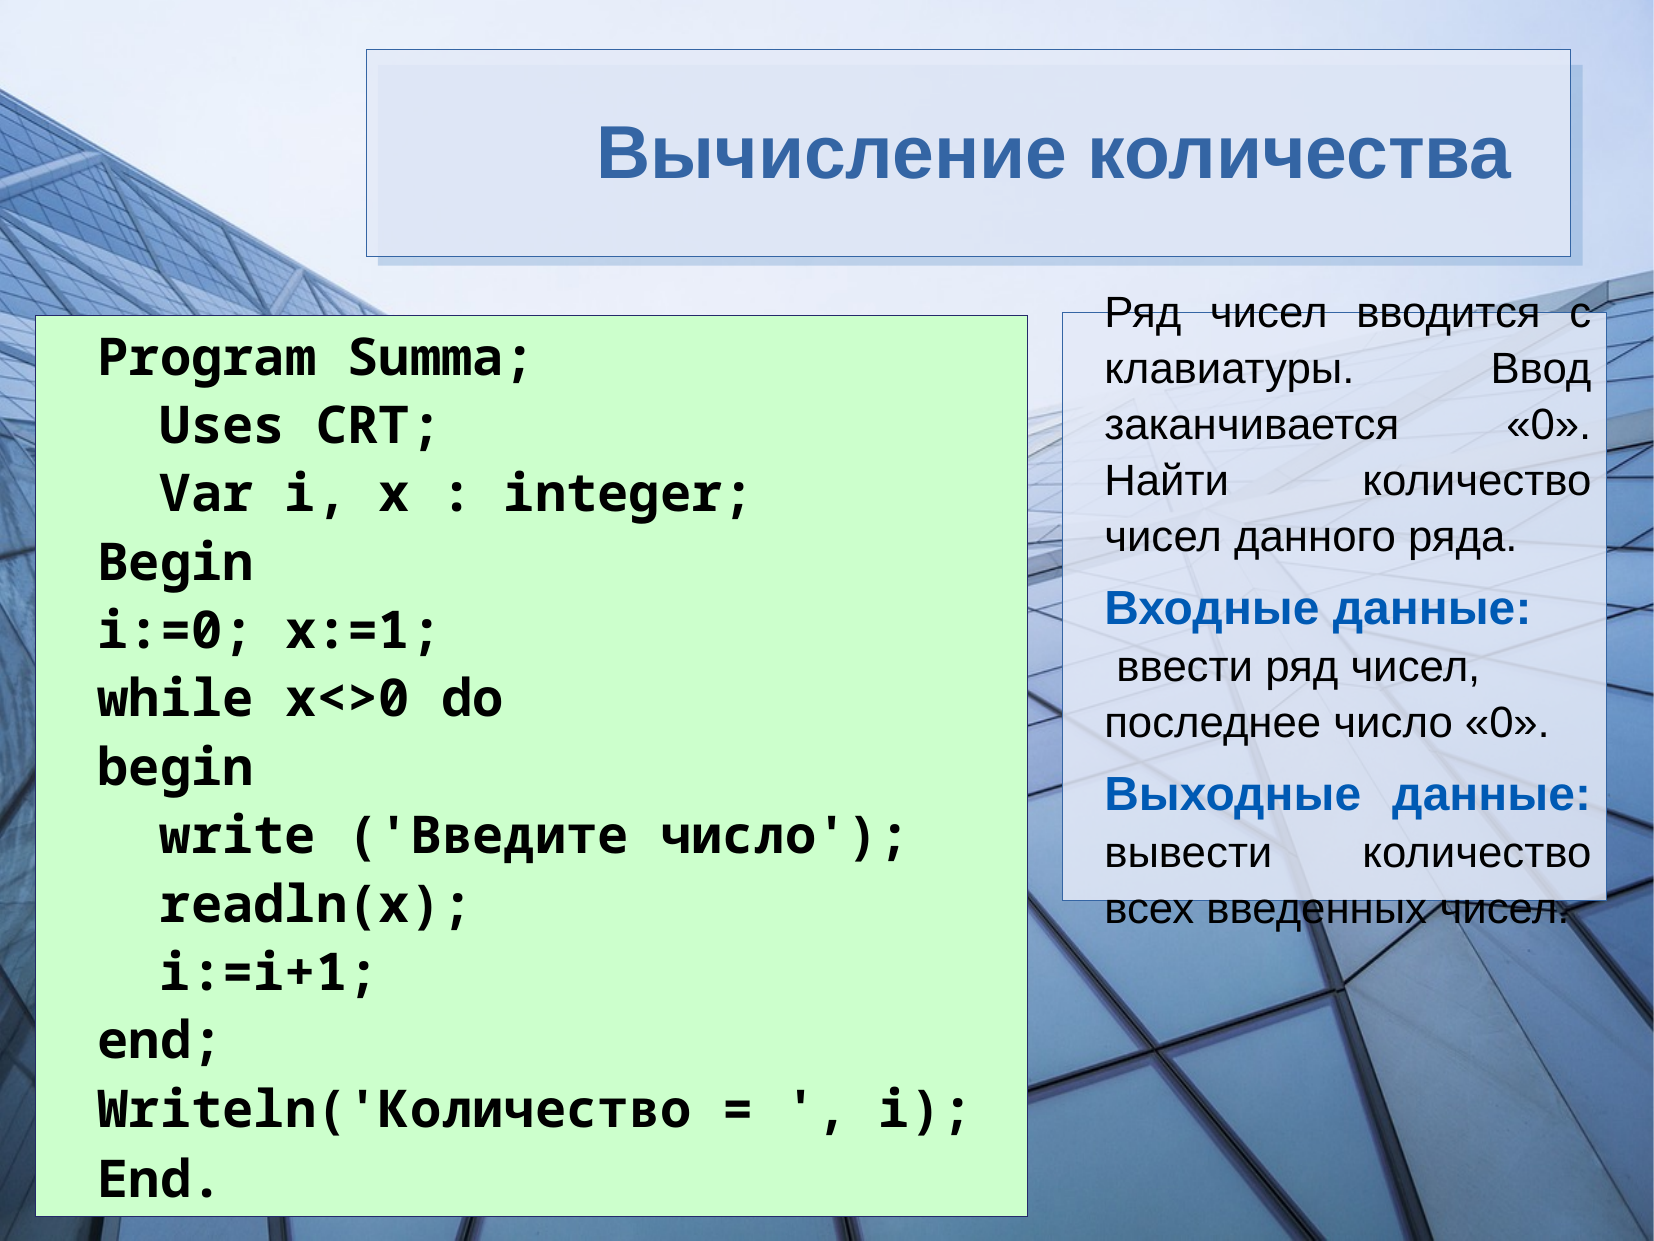

# Вычисление количества
Ряд чисел вводится с клавиатуры. Ввод заканчивается «0». Найти количество чисел данного ряда.
Входные данные:
 ввести ряд чисел, последнее число «0».
Выходные данные:
вывести количество всех введенных чисел.
Program Summa;
 Uses CRT;
 Var i, x : integer;
Begin
i:=0; x:=1;
while x<>0 do
begin
 write ('Введите числo');
 readln(x);
 i:=i+1;
end;
Writeln('Количество = ', i);
End.